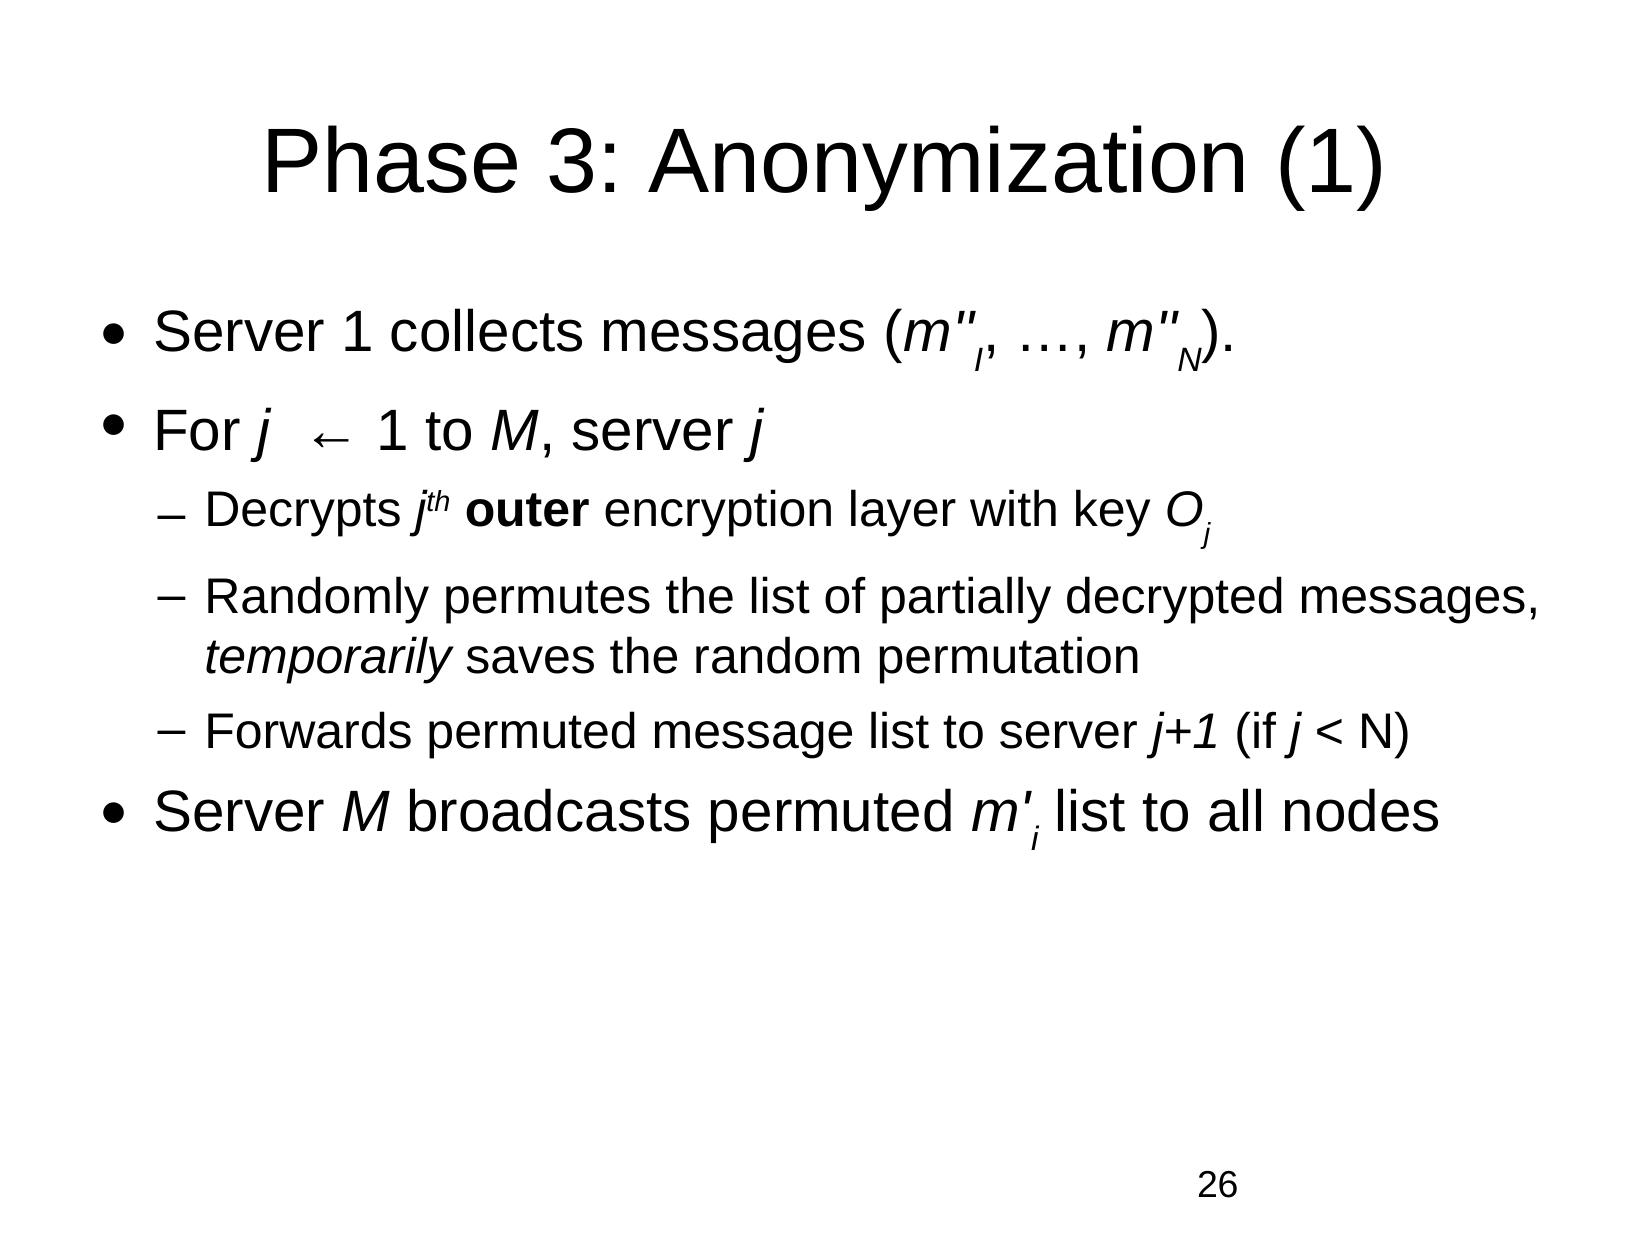

# Phase 3: Anonymization (1)
Server 1 collects messages (m''I, …, m''N).
For j ← 1 to M, server j
Decrypts jth outer encryption layer with key Oj
Randomly permutes the list of partially decrypted messages,
temporarily saves the random permutation
Forwards permuted message list to server j+1 (if j < N)
Server M broadcasts permuted m'i list to all nodes
26